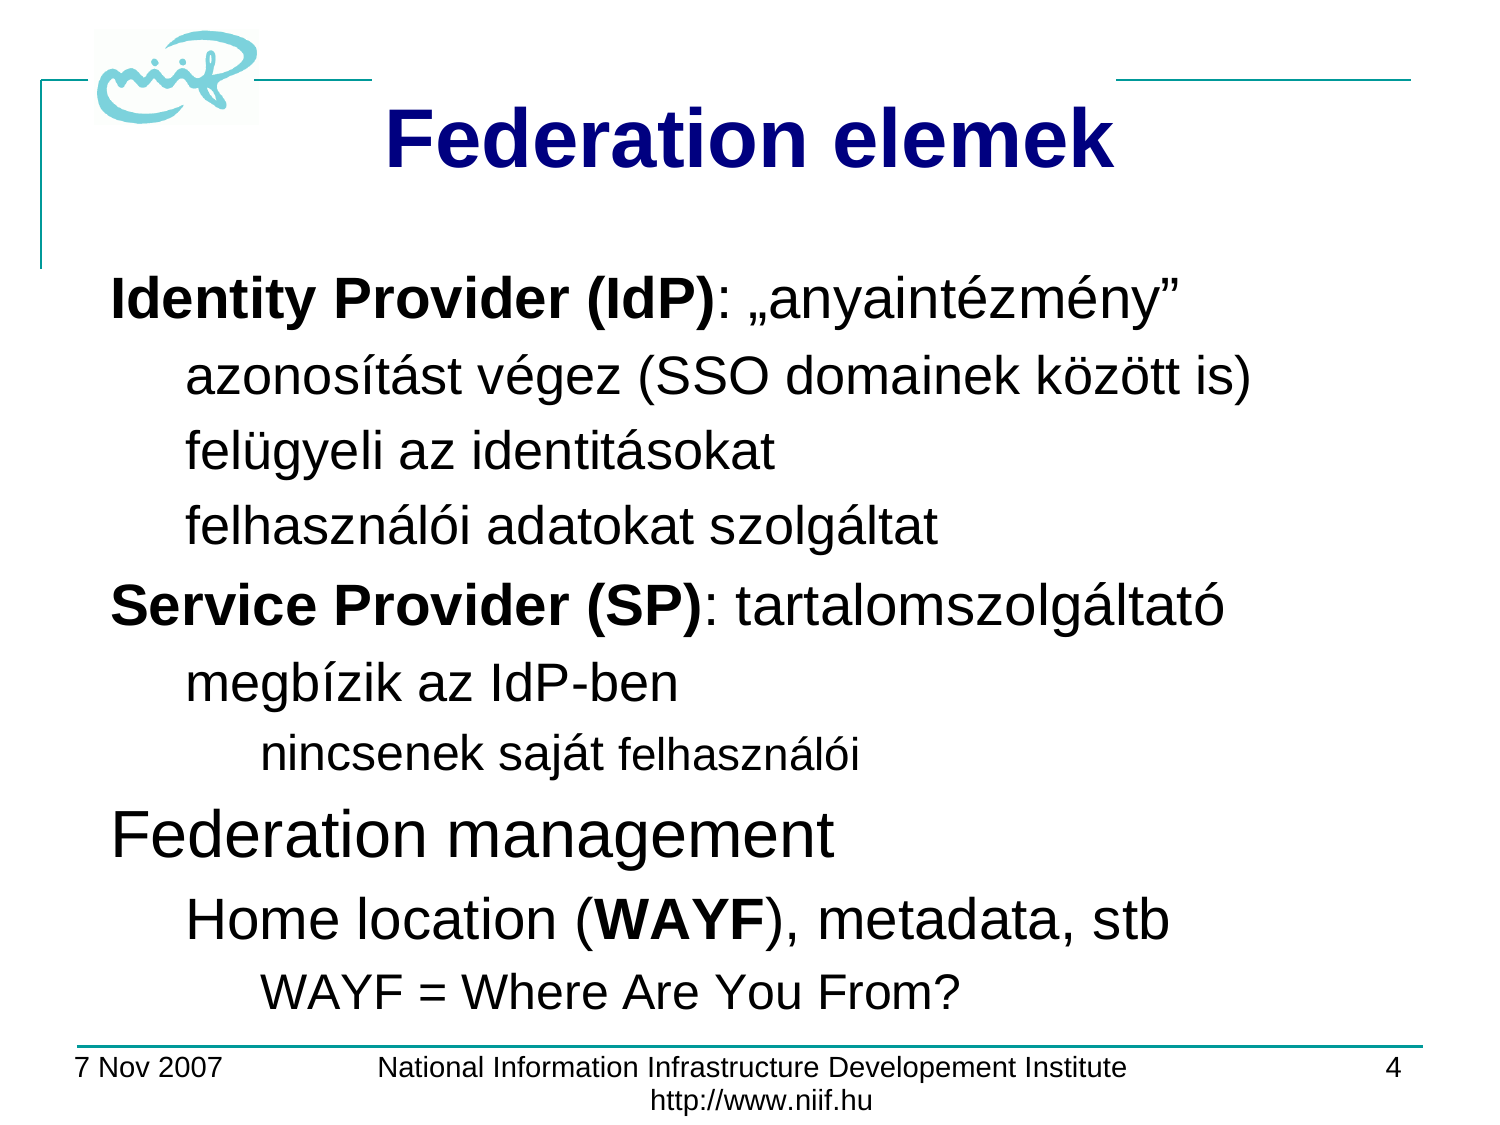

# Federation elemek
Identity Provider (IdP): „anyaintézmény”
azonosítást végez (SSO domainek között is)
felügyeli az identitásokat
felhasználói adatokat szolgáltat
Service Provider (SP): tartalomszolgáltató
megbízik az IdP-ben
nincsenek saját felhasználói
Federation management
Home location (WAYF), metadata, stb
WAYF = Where Are You From?